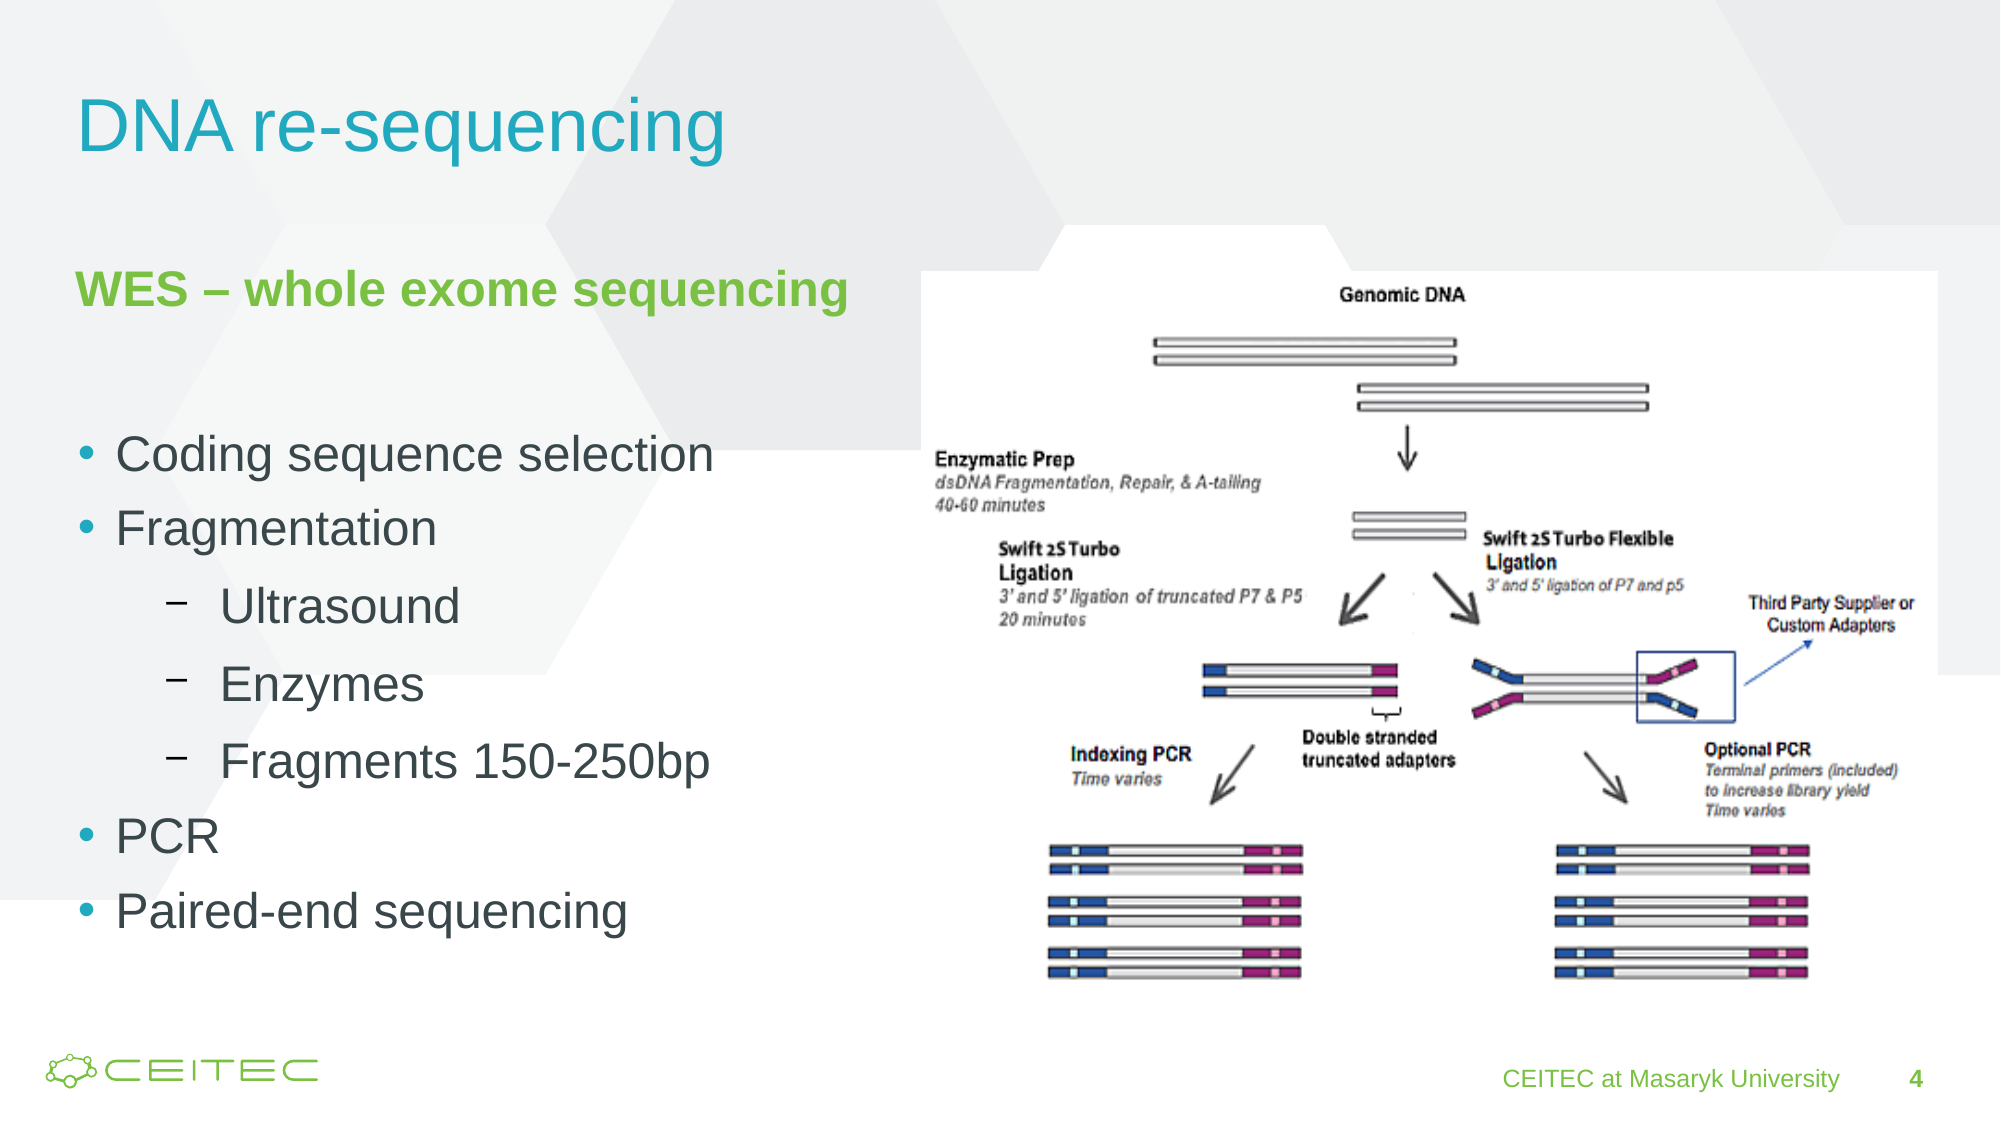

# DNA re-sequencing
WES – whole exome sequencing
Coding sequence selection
Fragmentation
Ultrasound
Enzymes
Fragments 150-250bp
PCR
Paired-end sequencing
CEITEC at Masaryk University